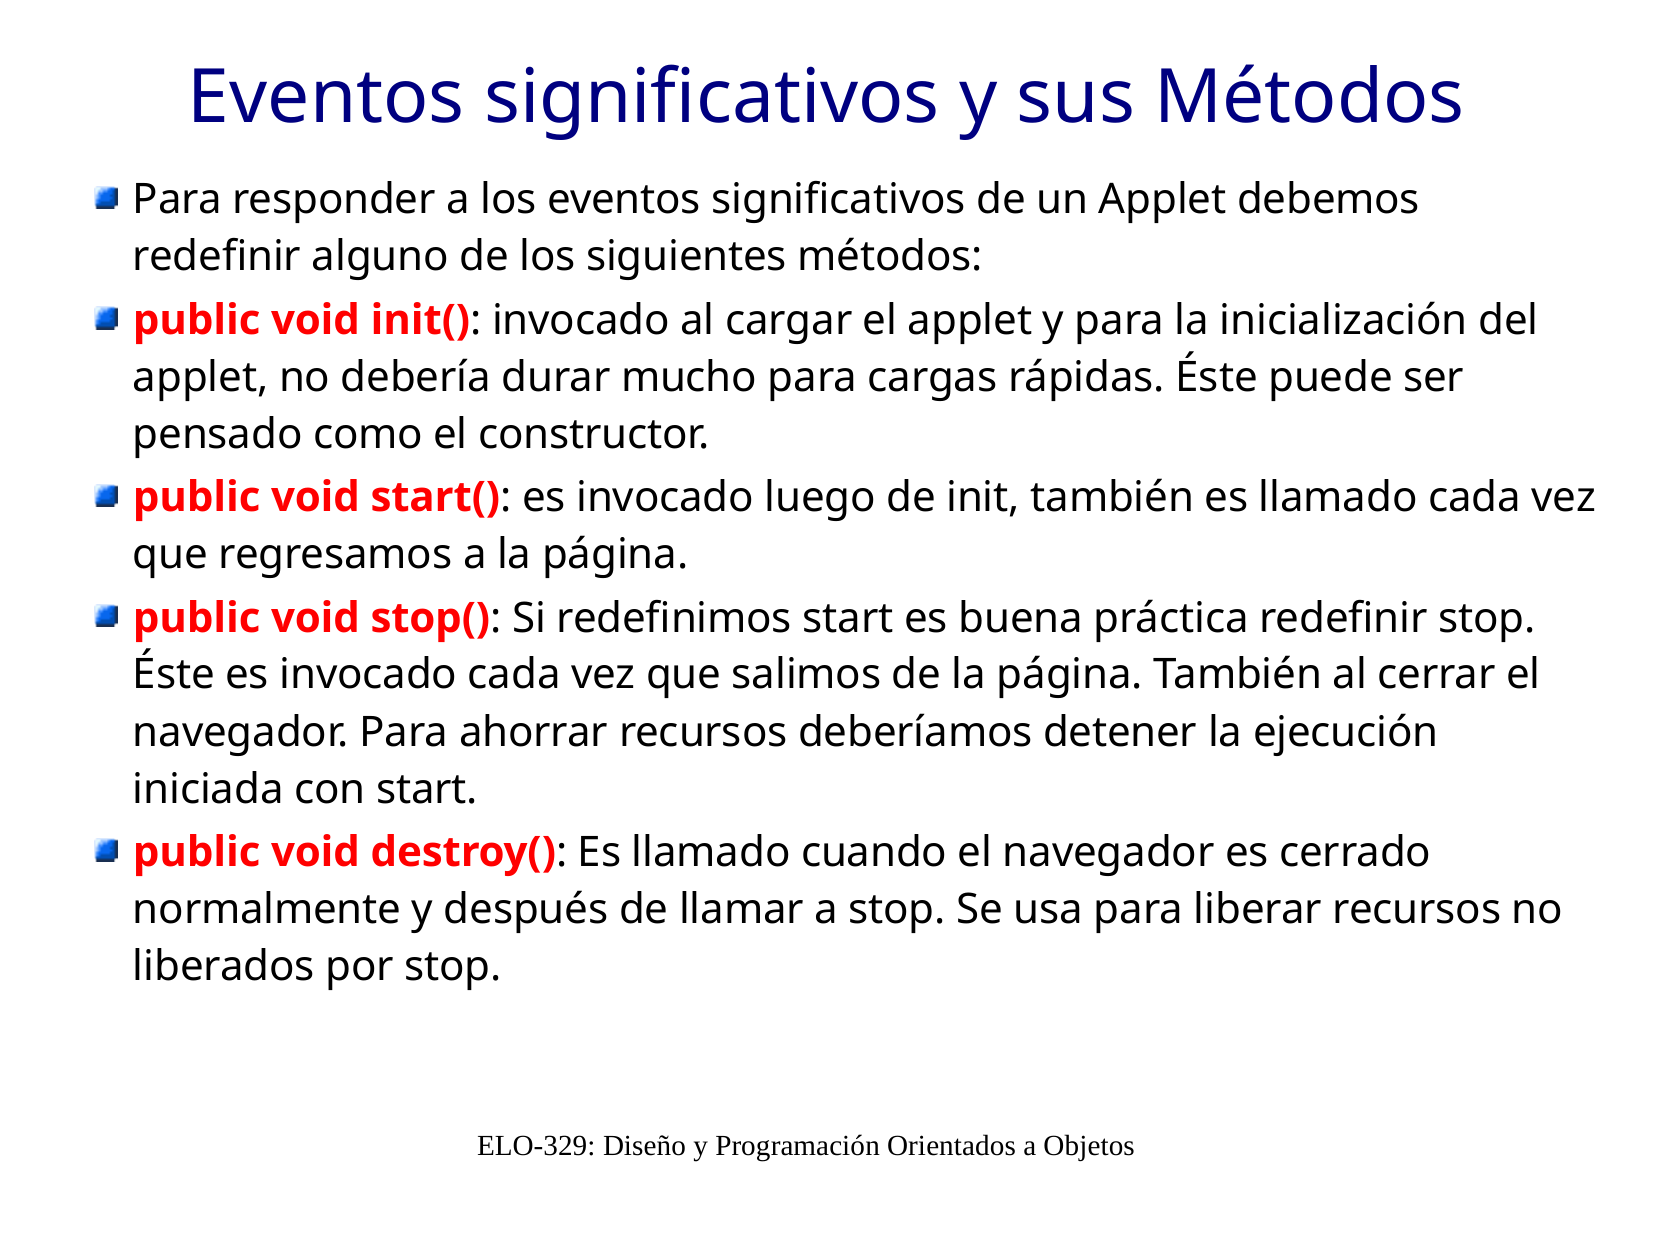

# Eventos significativos y sus Métodos
Para responder a los eventos significativos de un Applet debemos redefinir alguno de los siguientes métodos:
public void init(): invocado al cargar el applet y para la inicialización del applet, no debería durar mucho para cargas rápidas. Éste puede ser pensado como el constructor.
public void start(): es invocado luego de init, también es llamado cada vez que regresamos a la página.
public void stop(): Si redefinimos start es buena práctica redefinir stop. Éste es invocado cada vez que salimos de la página. También al cerrar el navegador. Para ahorrar recursos deberíamos detener la ejecución iniciada con start.
public void destroy(): Es llamado cuando el navegador es cerrado normalmente y después de llamar a stop. Se usa para liberar recursos no liberados por stop.